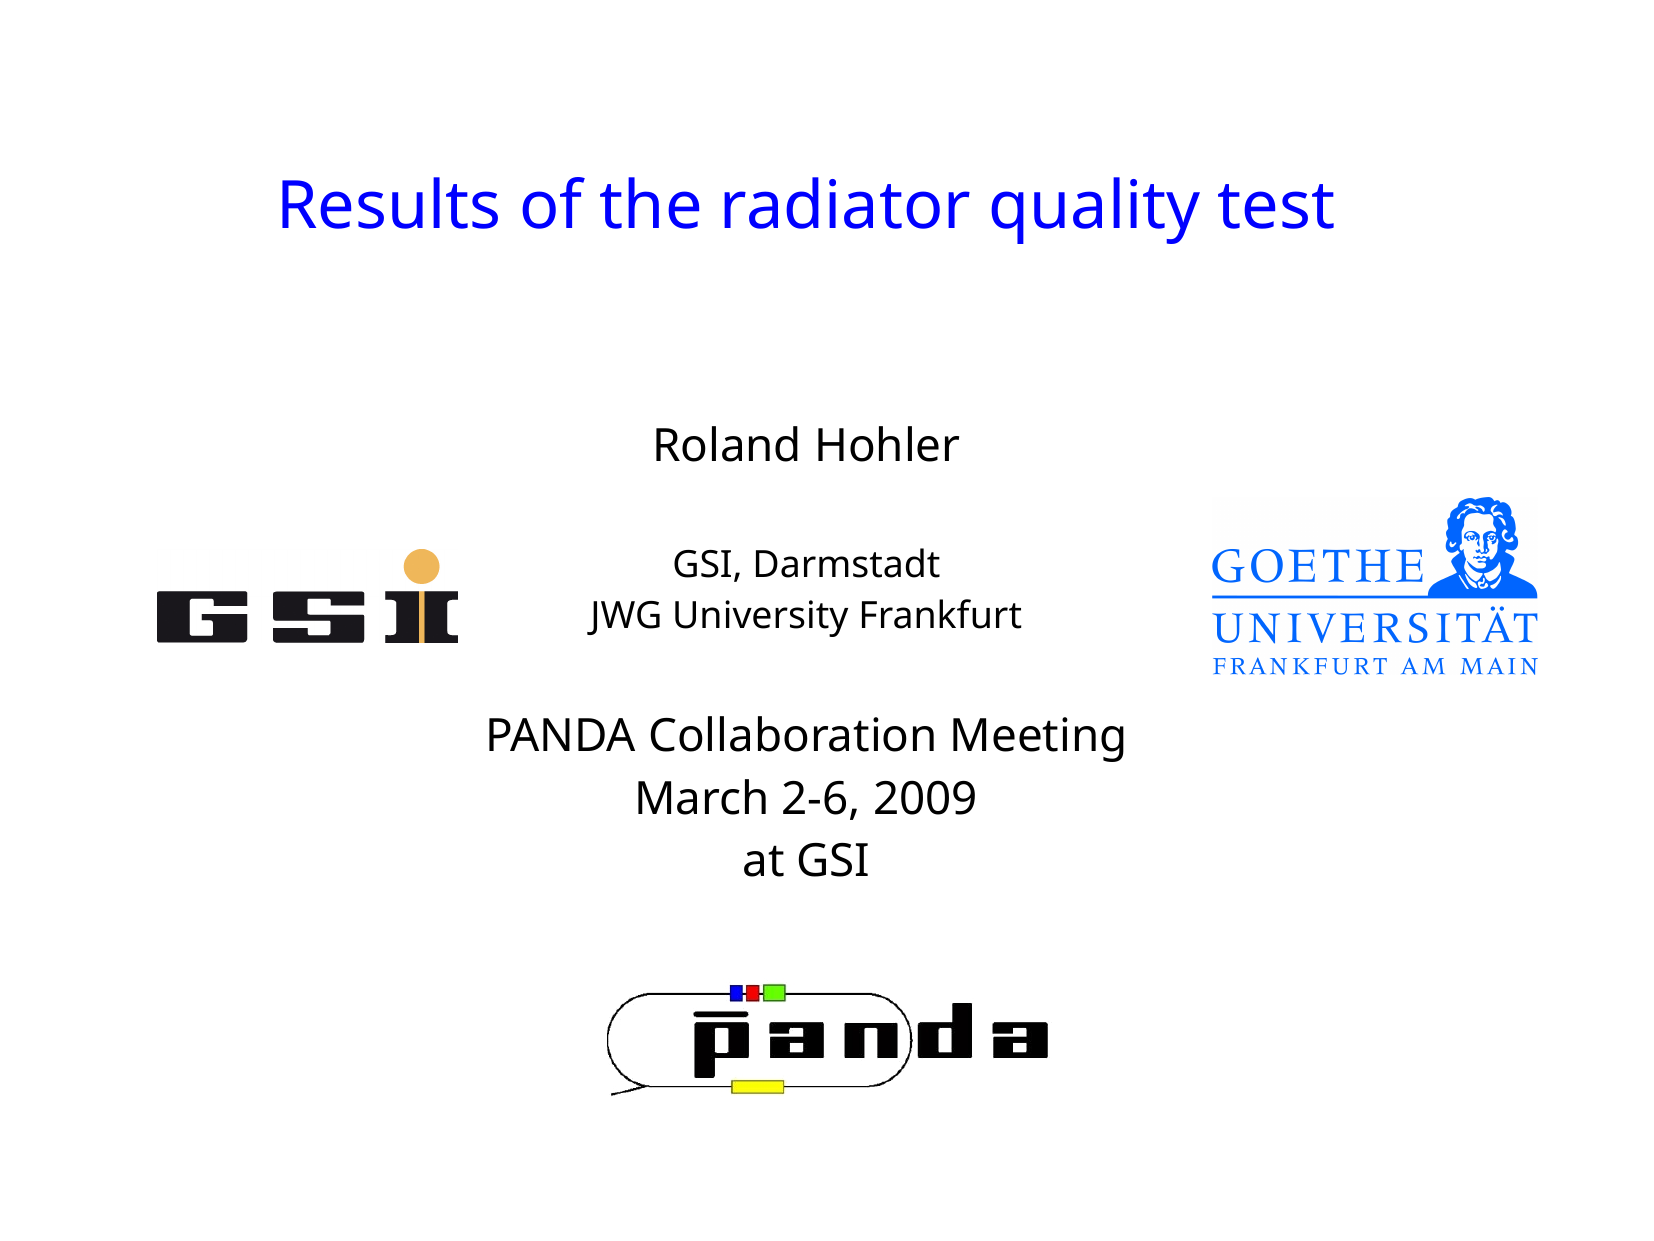

Results of the radiator quality test
Roland Hohler
GSI, Darmstadt
JWG University Frankfurt
PANDA Collaboration Meeting
March 2-6, 2009
at GSI